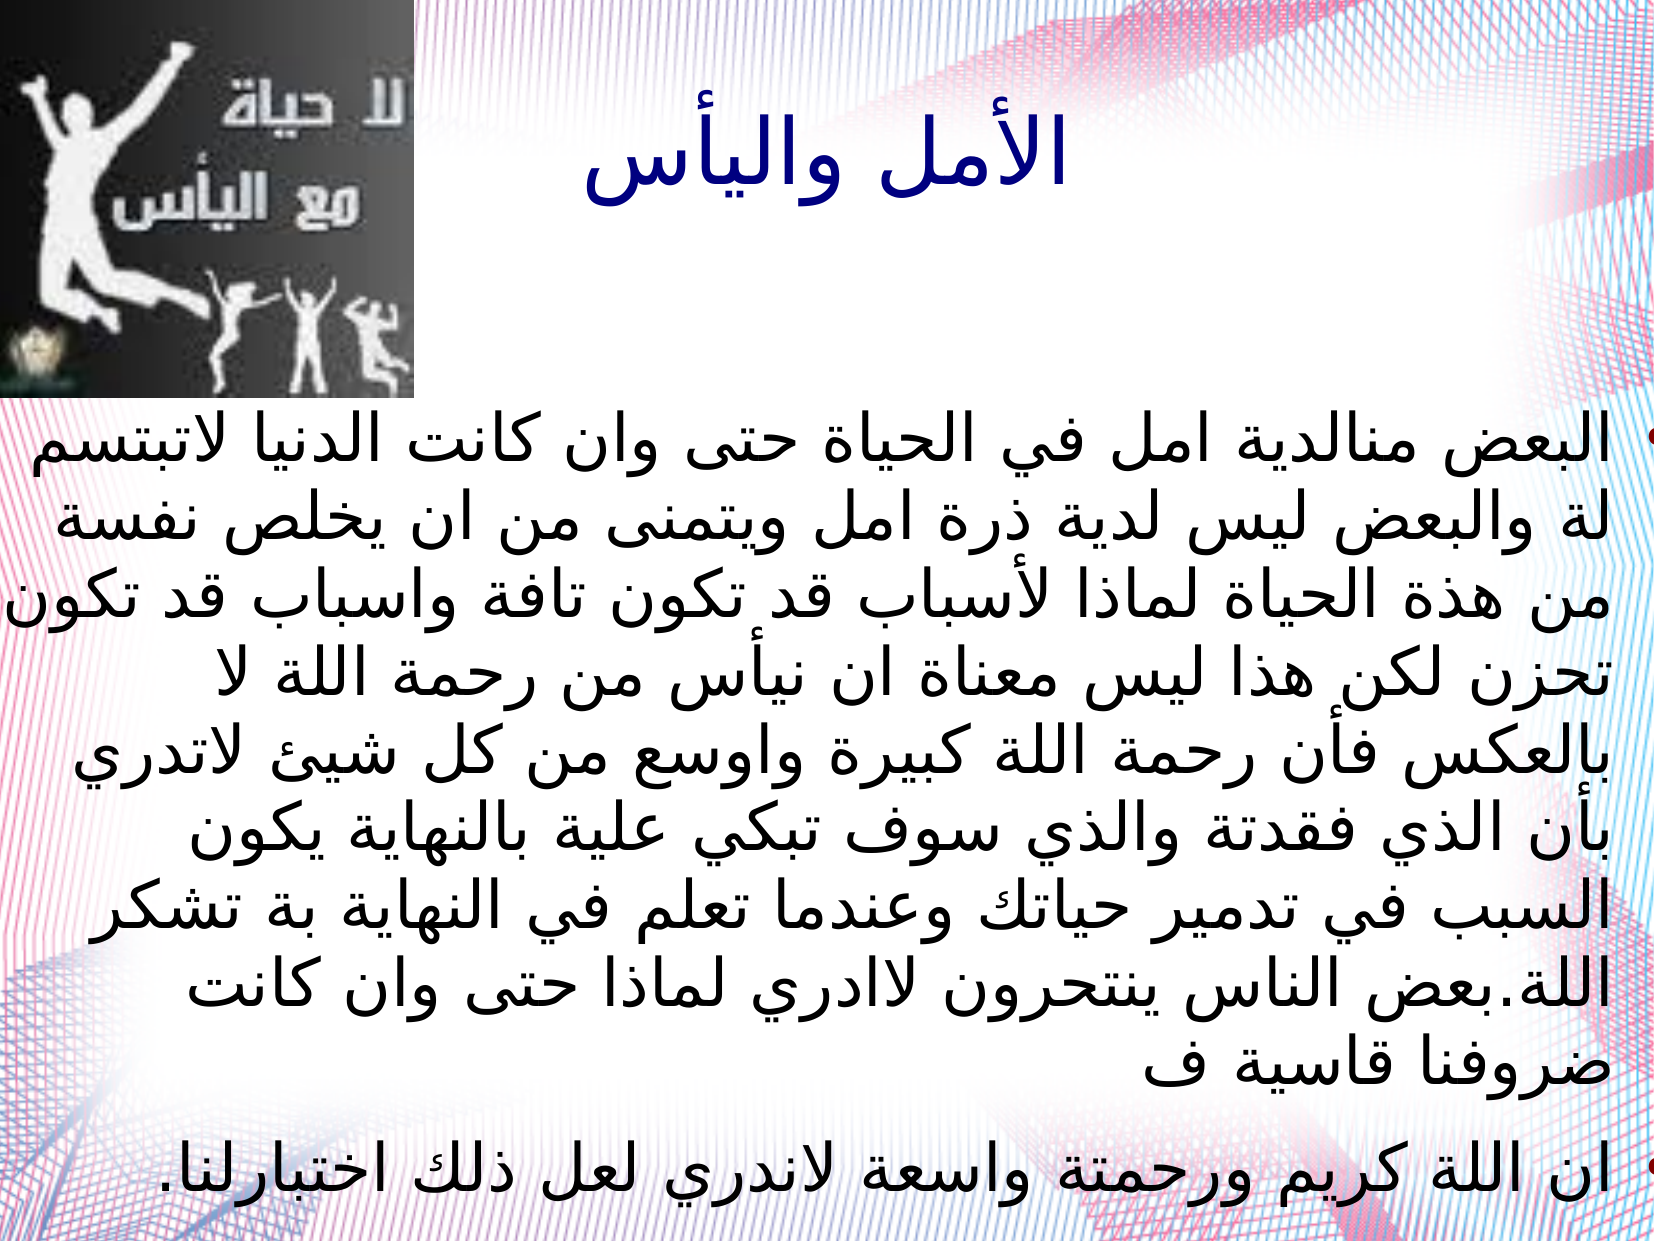

الأمل واليأس
# البعض منالدية امل في الحياة حتى وان كانت الدنيا لاتبتسم لة والبعض ليس لدية ذرة امل ويتمنى من ان يخلص نفسة من هذة الحياة لماذا لأسباب قد تكون تافة واسباب قد تكون تحزن لكن هذا ليس معناة ان نيأس من رحمة اللة لا بالعكس فأن رحمة اللة كبيرة واوسع من كل شيئ لاتدري بأن الذي فقدتة والذي سوف تبكي علية بالنهاية يكون السبب في تدمير حياتك وعندما تعلم في النهاية بة تشكر اللة.بعض الناس ينتحرون لاادري لماذا حتى وان كانت ضروفنا قاسية ف
ان اللة كريم ورحمتة واسعة لاندري لعل ذلك اختبارلنا.